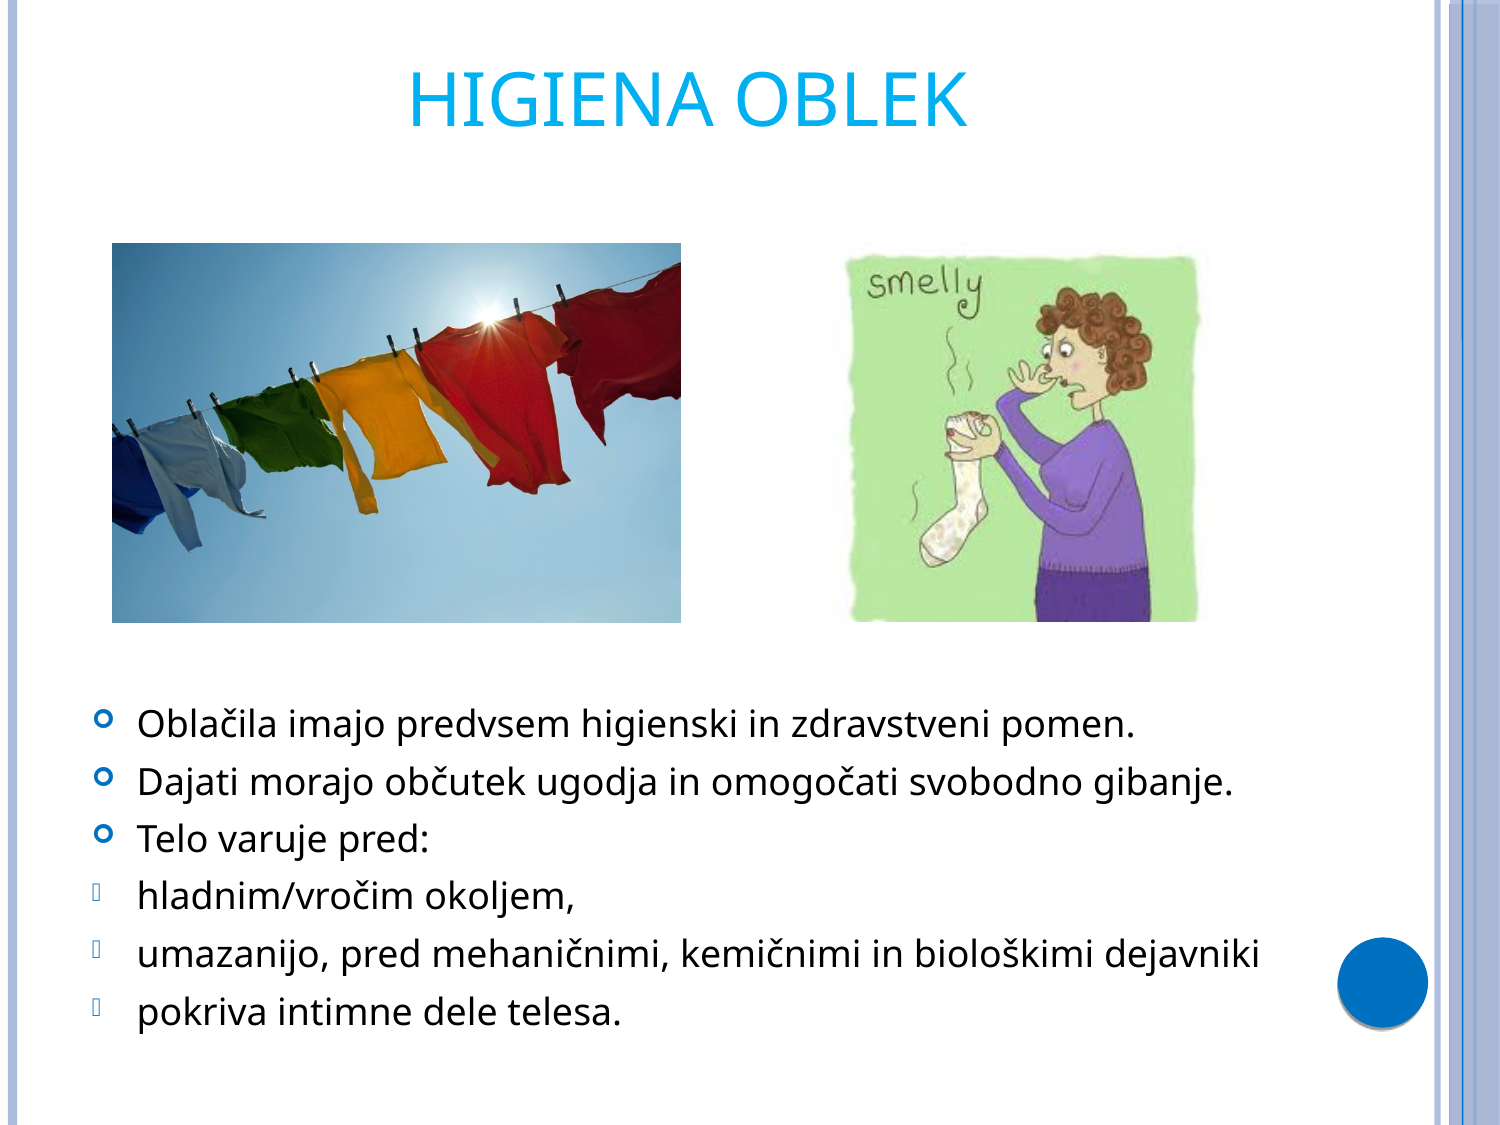

# Higiena oblek
Oblačila imajo predvsem higienski in zdravstveni pomen.
Dajati morajo občutek ugodja in omogočati svobodno gibanje.
Telo varuje pred:
hladnim/vročim okoljem,
umazanijo, pred mehaničnimi, kemičnimi in biološkimi dejavniki
pokriva intimne dele telesa.